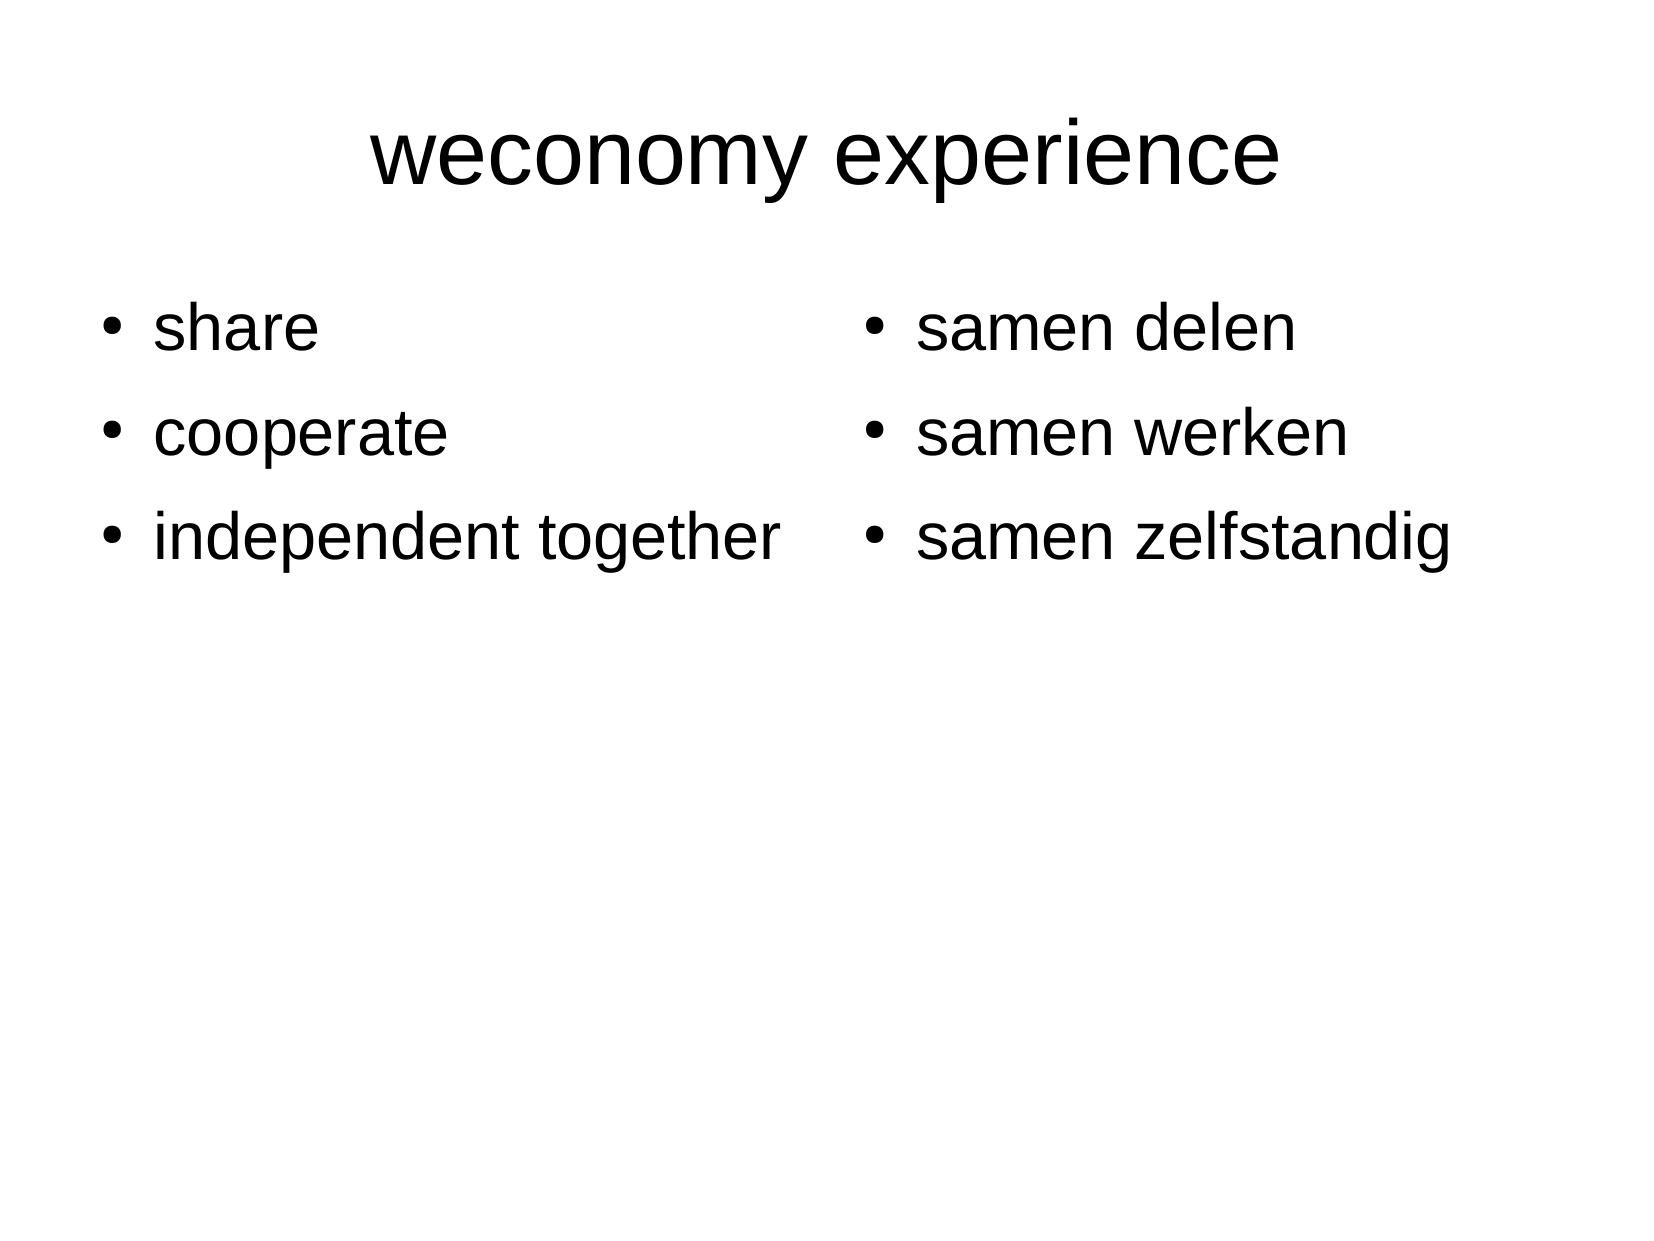

# weconomy experience
share
cooperate
independent together
samen delen
samen werken
samen zelfstandig